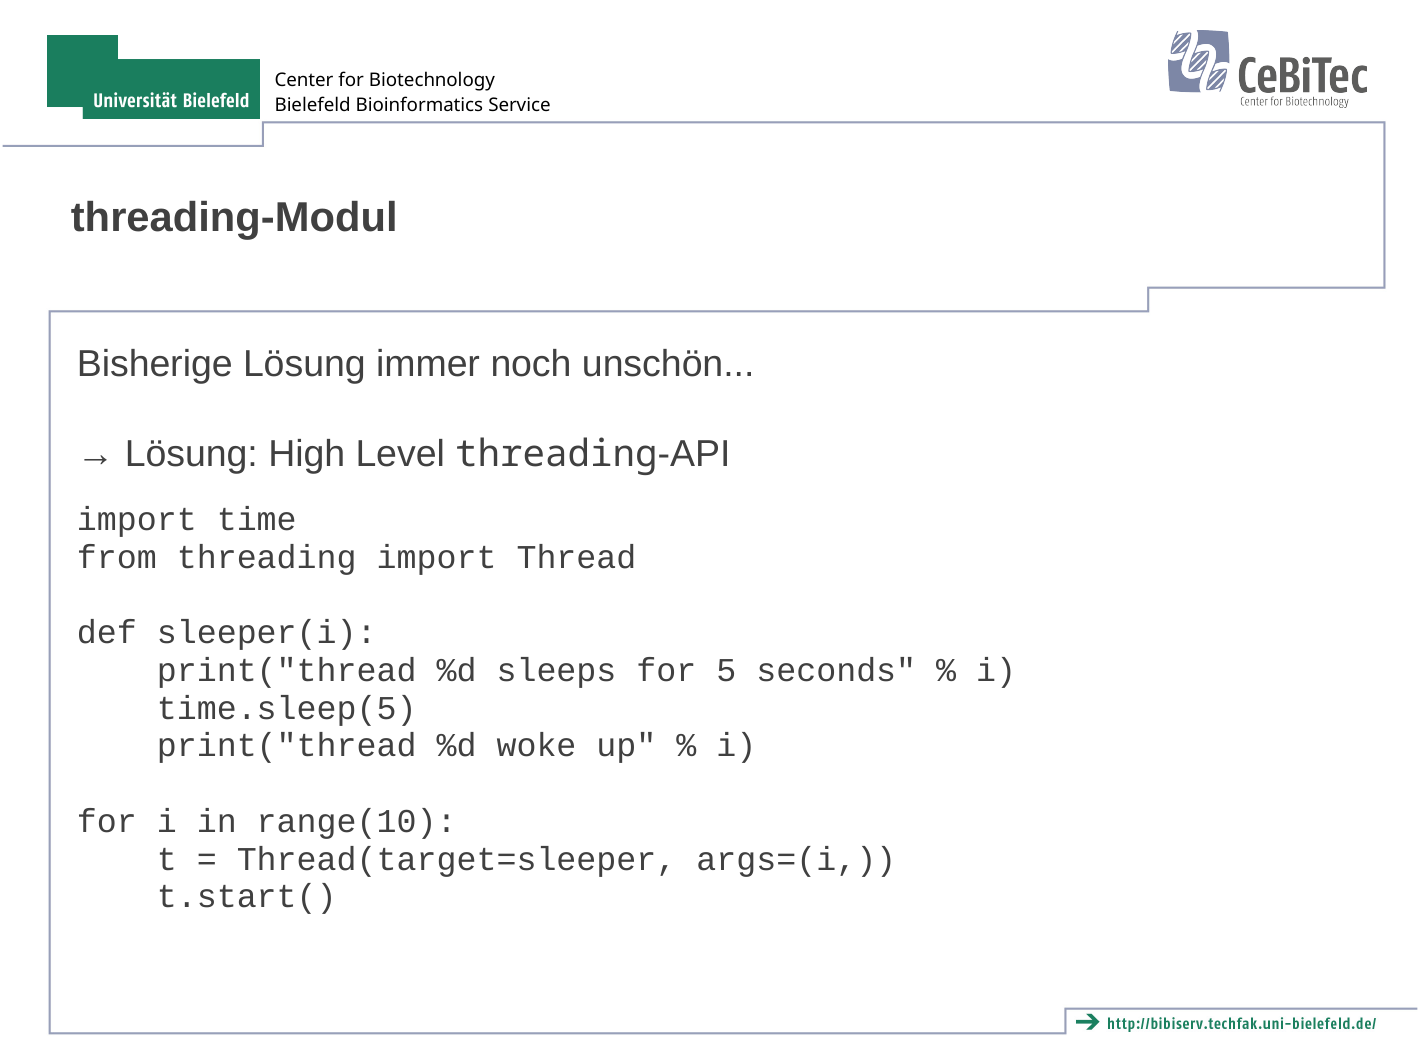

# threading-Modul
Bisherige Lösung immer noch unschön...
→ Lösung: High Level threading-API
import time
from threading import Thread
def sleeper(i):
 print("thread %d sleeps for 5 seconds" % i)
 time.sleep(5)
 print("thread %d woke up" % i)
for i in range(10):
 t = Thread(target=sleeper, args=(i,))
 t.start()